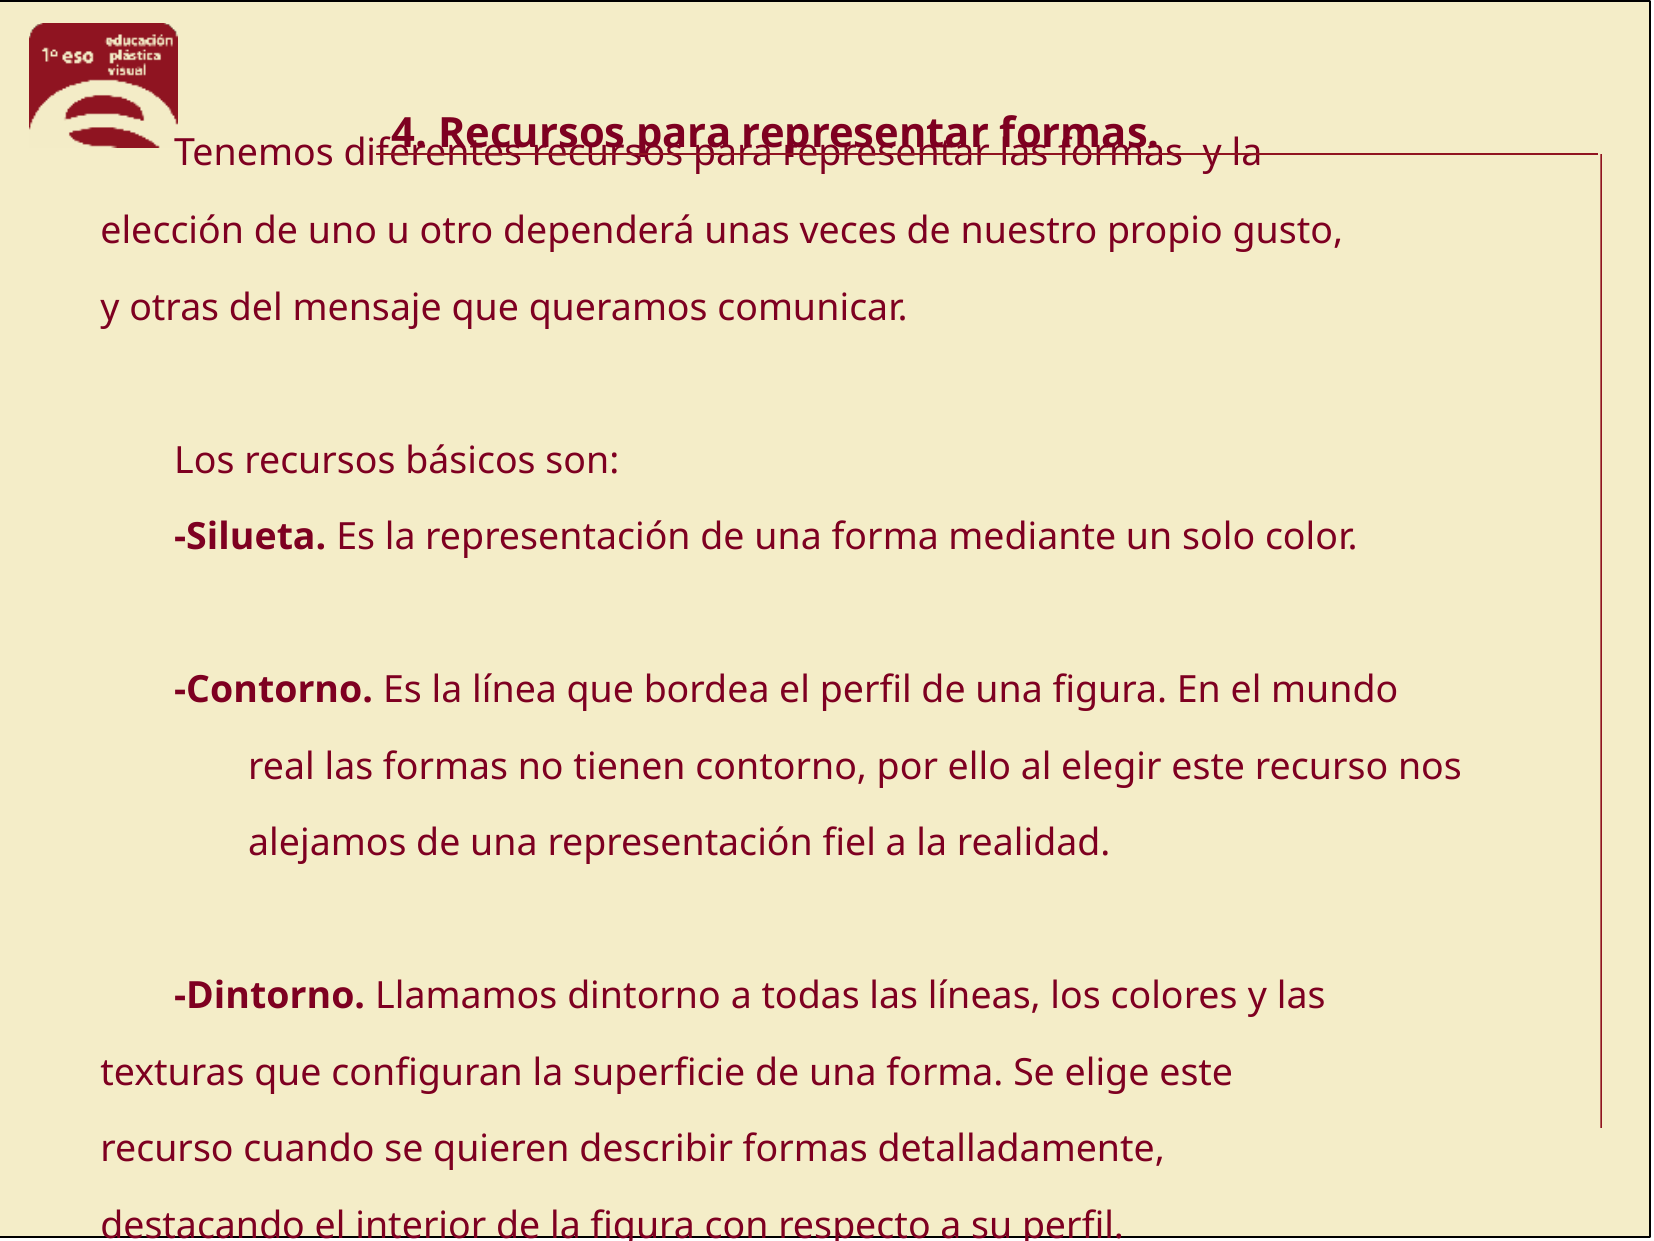

4. Recursos para representar formas.
	Tenemos diferentes recursos para representar las formas y la
elección de uno u otro dependerá unas veces de nuestro propio gusto,
y otras del mensaje que queramos comunicar.
	Los recursos básicos son:
	-Silueta. Es la representación de una forma mediante un solo color.
	-Contorno. Es la línea que bordea el perfil de una figura. En el mundo
		real las formas no tienen contorno, por ello al elegir este recurso nos
		alejamos de una representación fiel a la realidad.
	-Dintorno. Llamamos dintorno a todas las líneas, los colores y las 				texturas que configuran la superficie de una forma. Se elige este 				recurso cuando se quieren describir formas detalladamente, 					destacando el interior de la figura con respecto a su perfil.
#